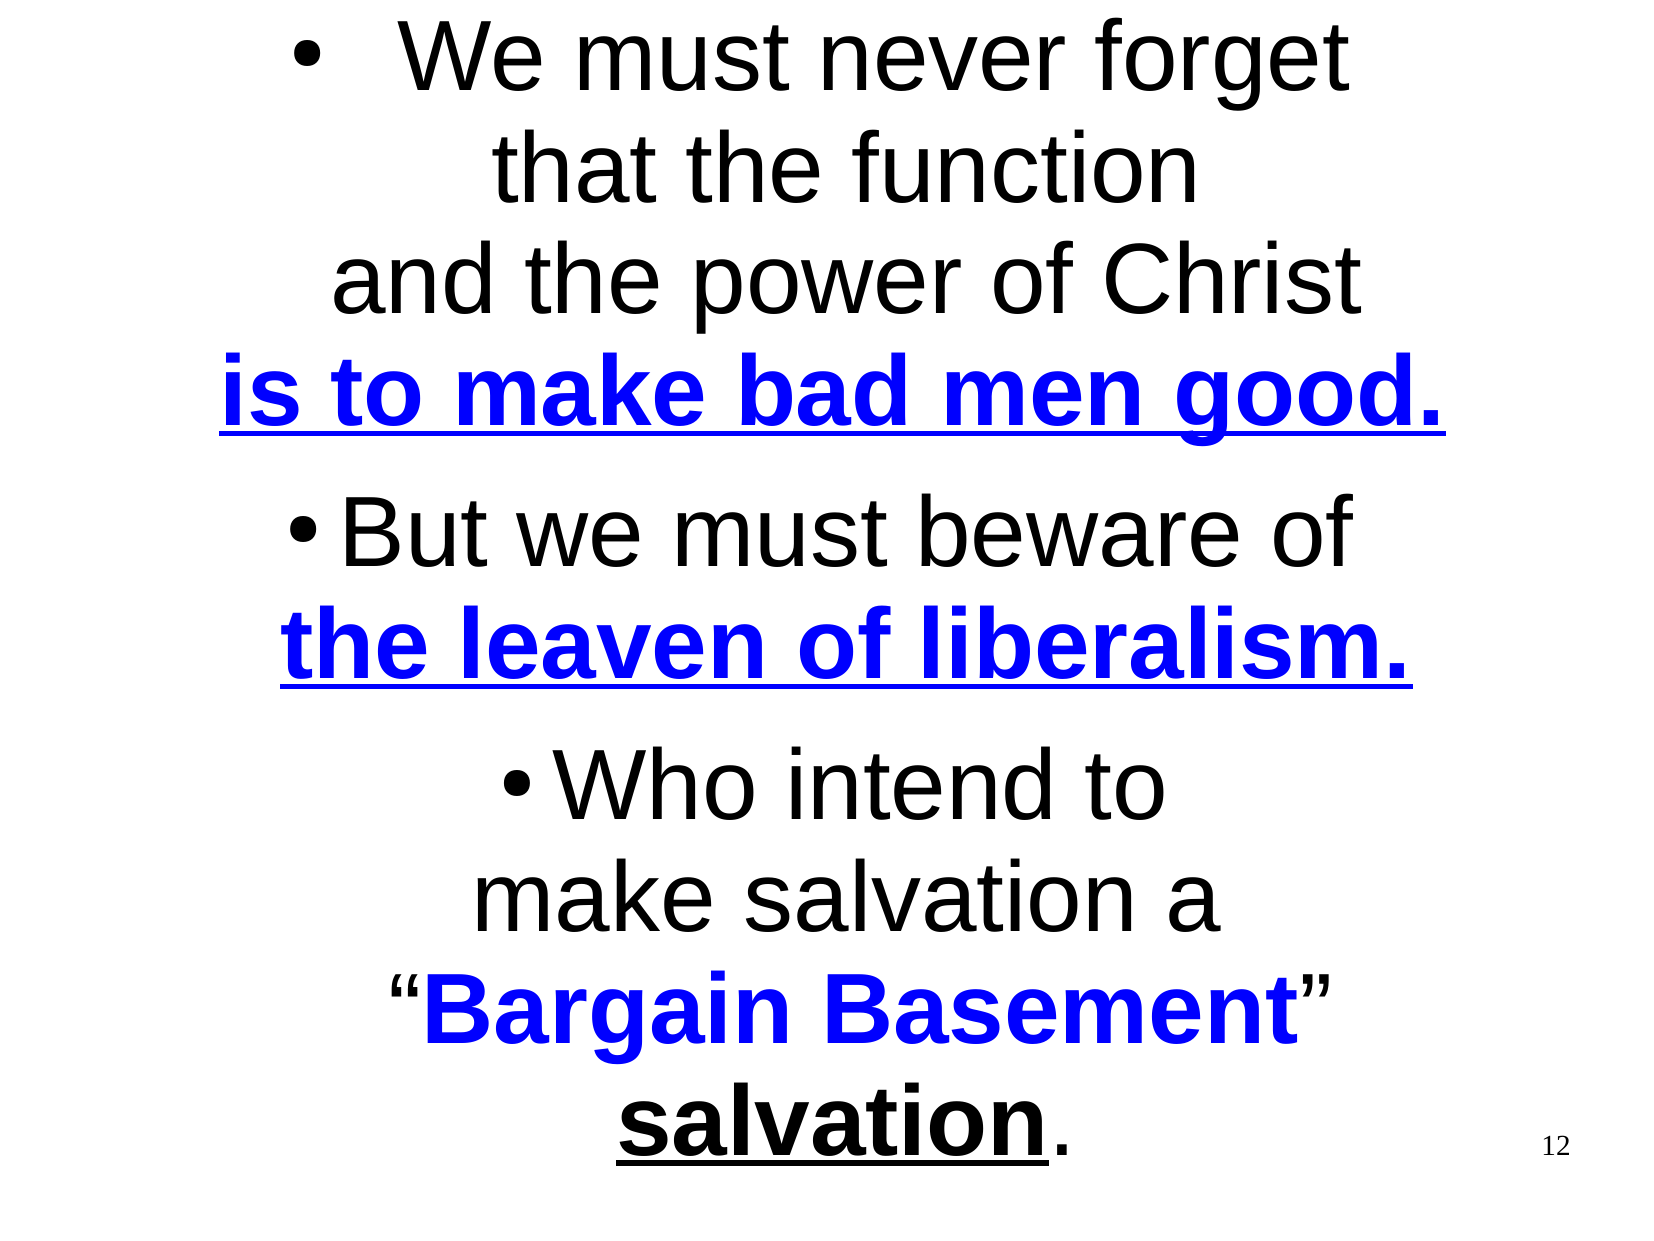

# We must never forget that the function and the power of Christ is to make bad men good.
But we must beware of
the leaven of liberalism.
Who intend to
make salvation a
“Bargain Basement”
salvation.
12